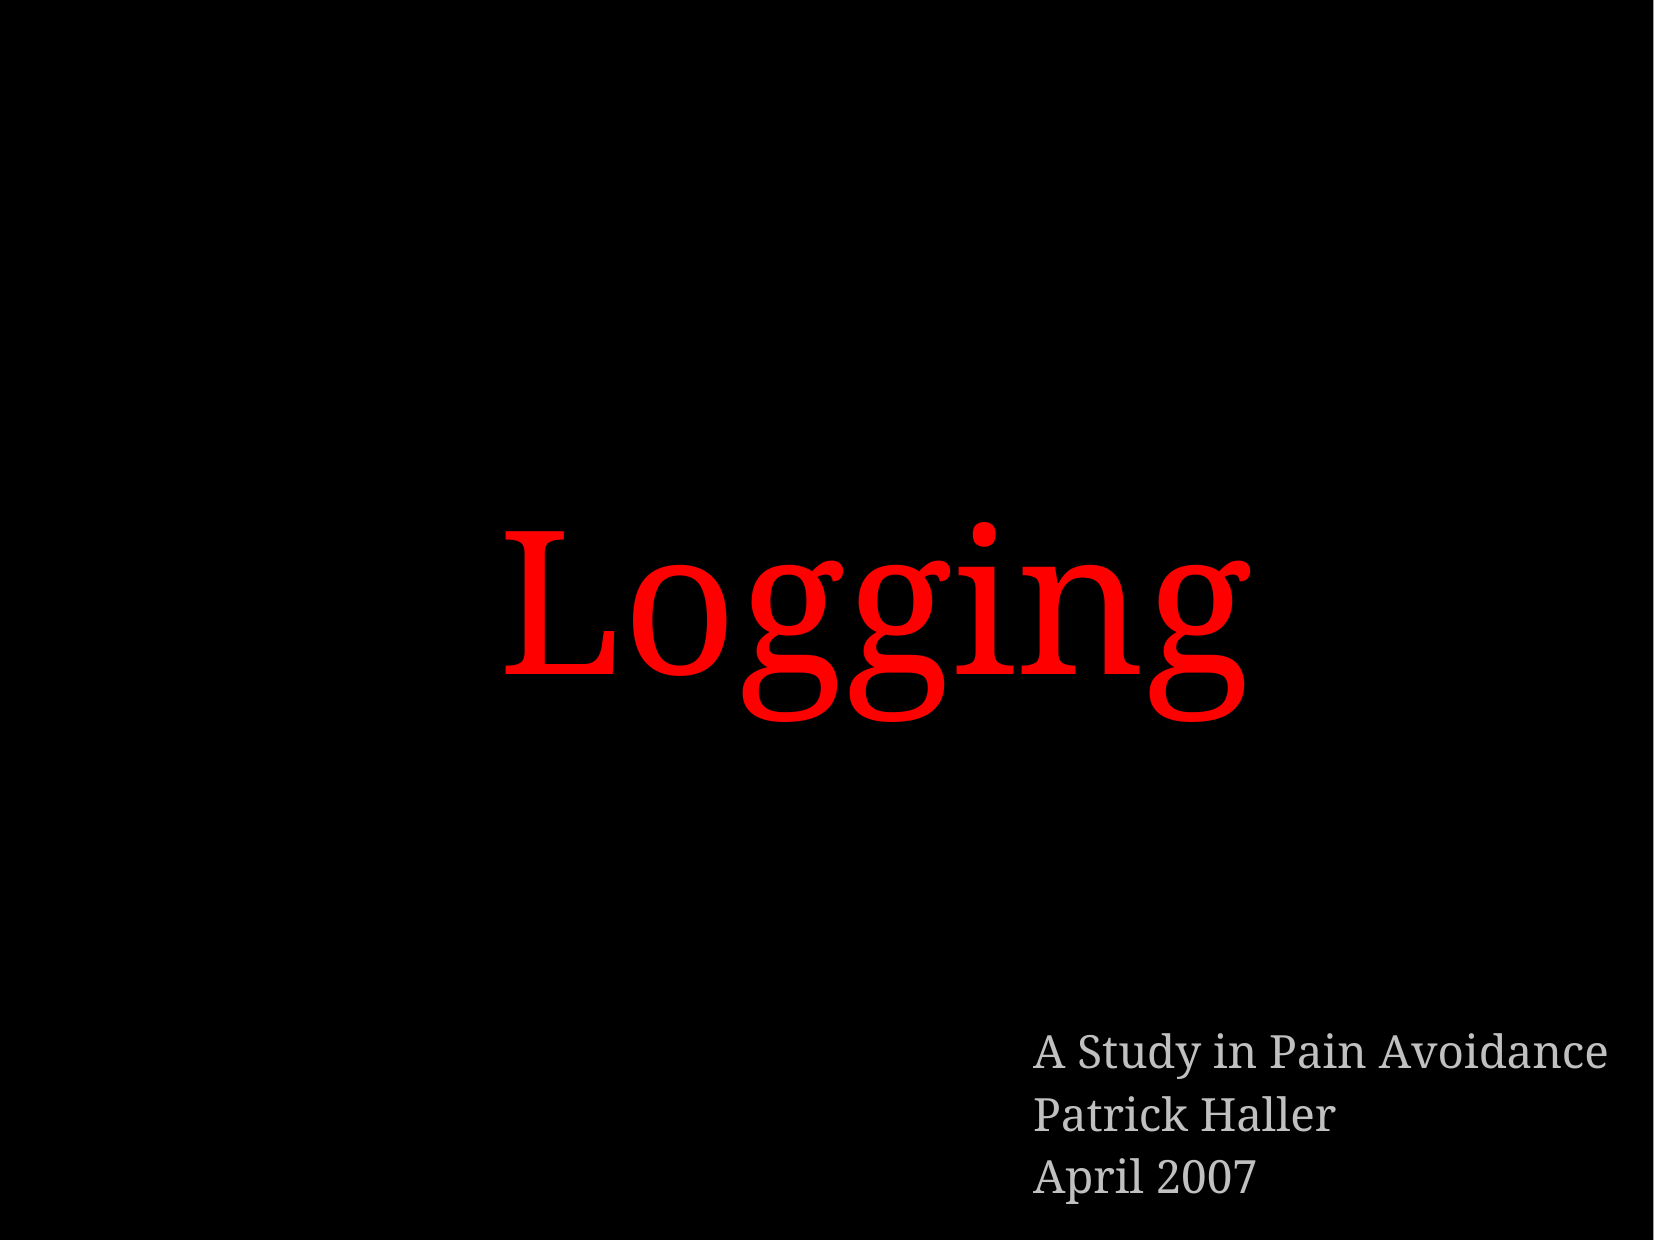

Logging
A Study in Pain Avoidance
Patrick Haller
April 2007